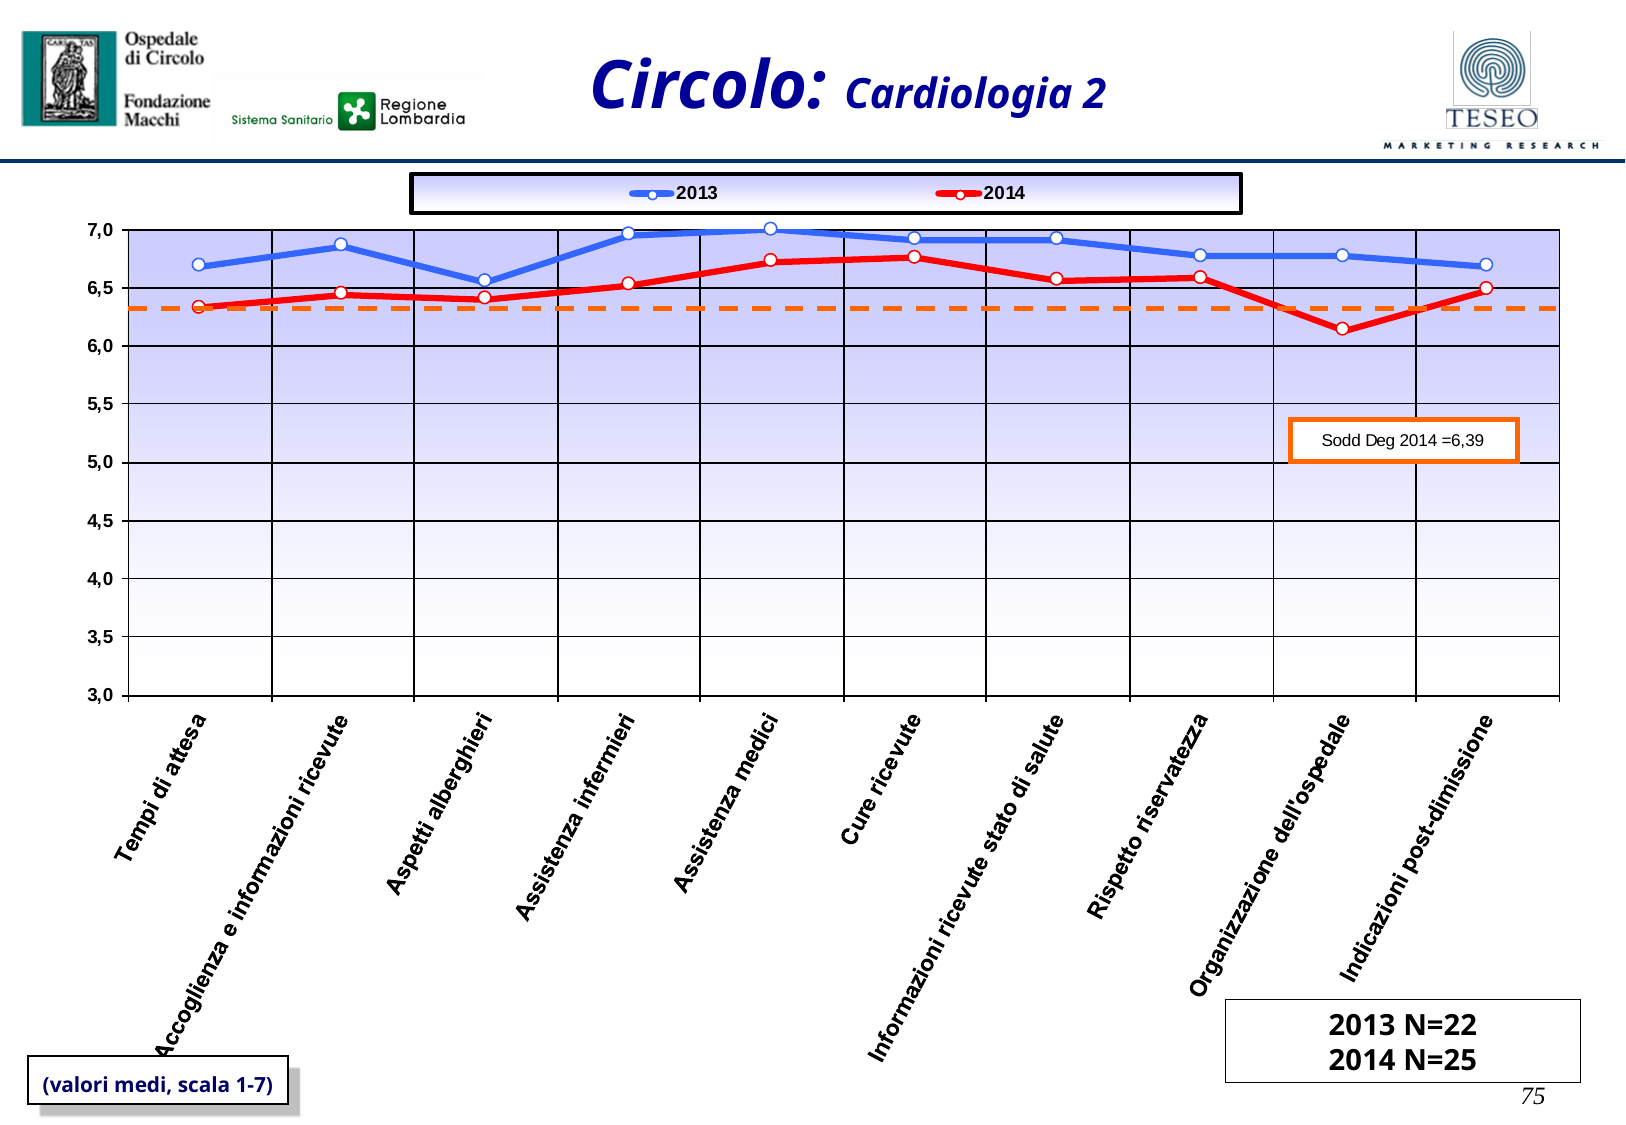

Circolo: Cardiologia 2
2013 N=22
2014 N=25
(valori medi, scala 1-7)